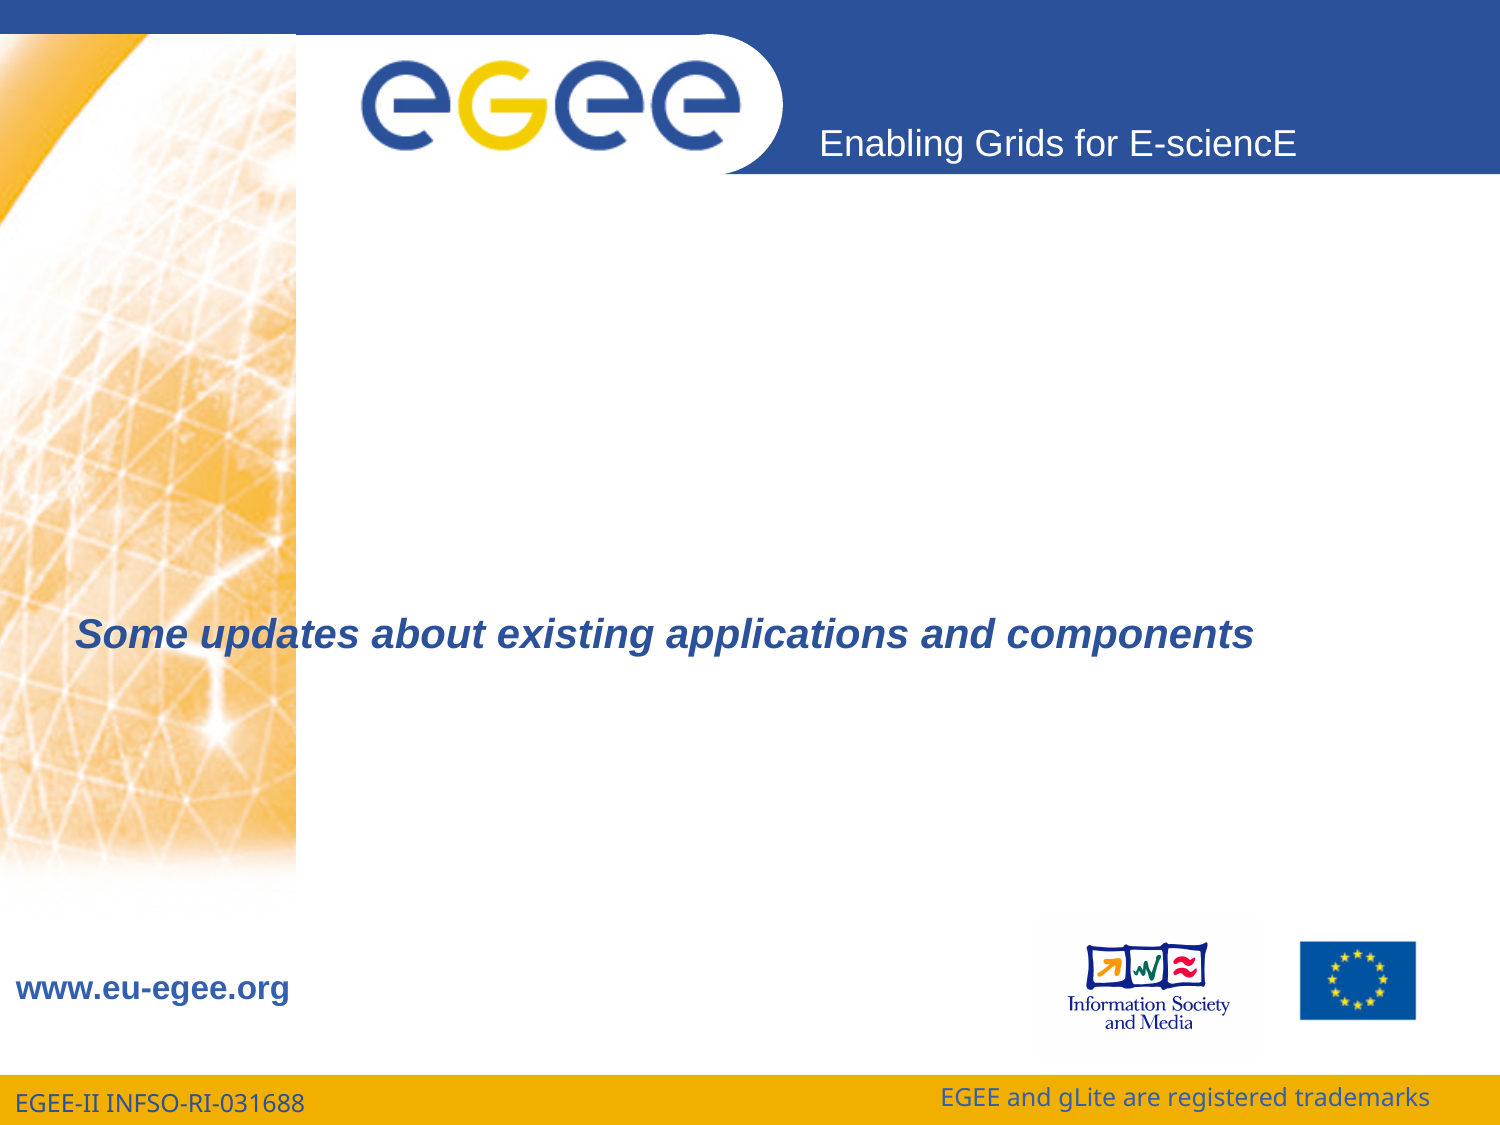

Some updates about existing applications and components
#